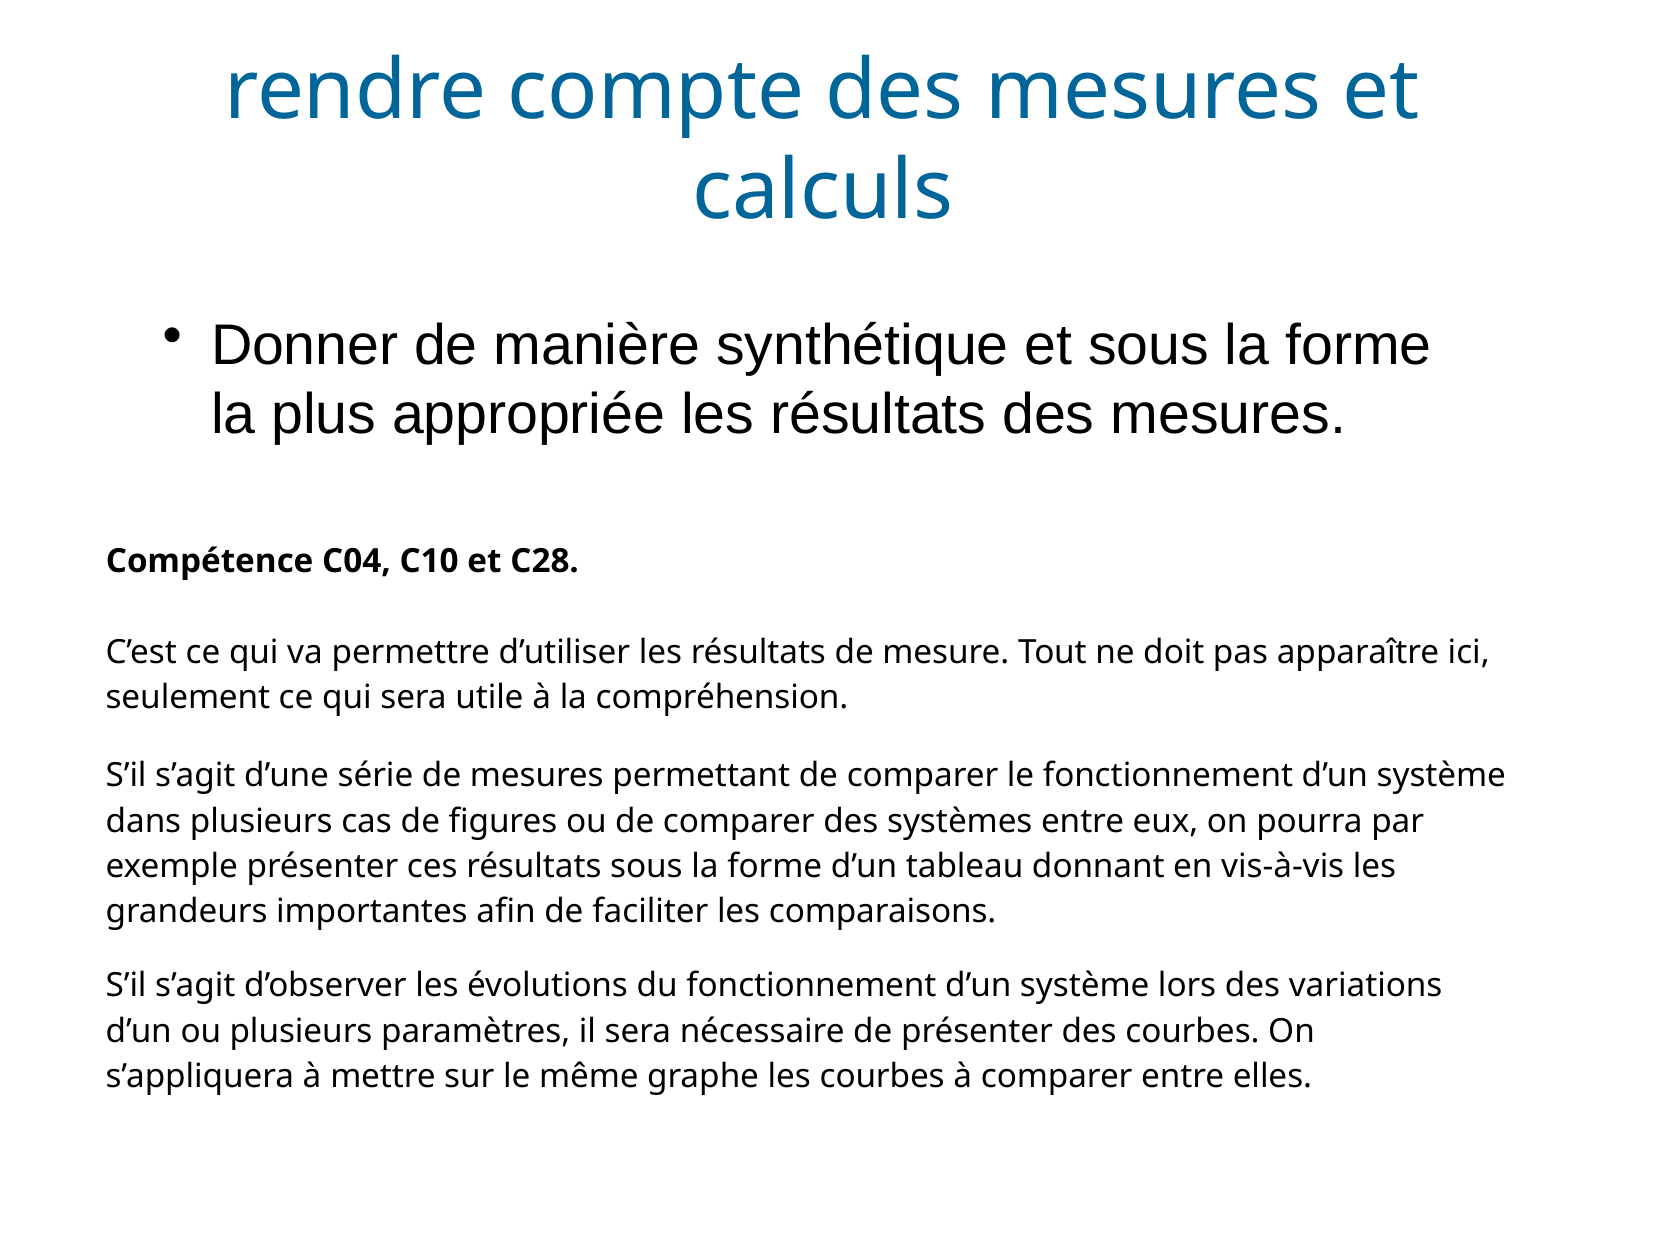

# rendre compte des mesures et calculs
Donner de manière synthétique et sous la forme la plus appropriée les résultats des mesures.
Compétence C04, C10 et C28.
C’est ce qui va permettre d’utiliser les résultats de mesure. Tout ne doit pas apparaître ici, seulement ce qui sera utile à la compréhension.
S’il s’agit d’une série de mesures permettant de comparer le fonctionnement d’un système dans plusieurs cas de figures ou de comparer des systèmes entre eux, on pourra par exemple présenter ces résultats sous la forme d’un tableau donnant en vis-à-vis les grandeurs importantes afin de faciliter les comparaisons.
S’il s’agit d’observer les évolutions du fonctionnement d’un système lors des variations d’un ou plusieurs paramètres, il sera nécessaire de présenter des courbes. On s’appliquera à mettre sur le même graphe les courbes à comparer entre elles.